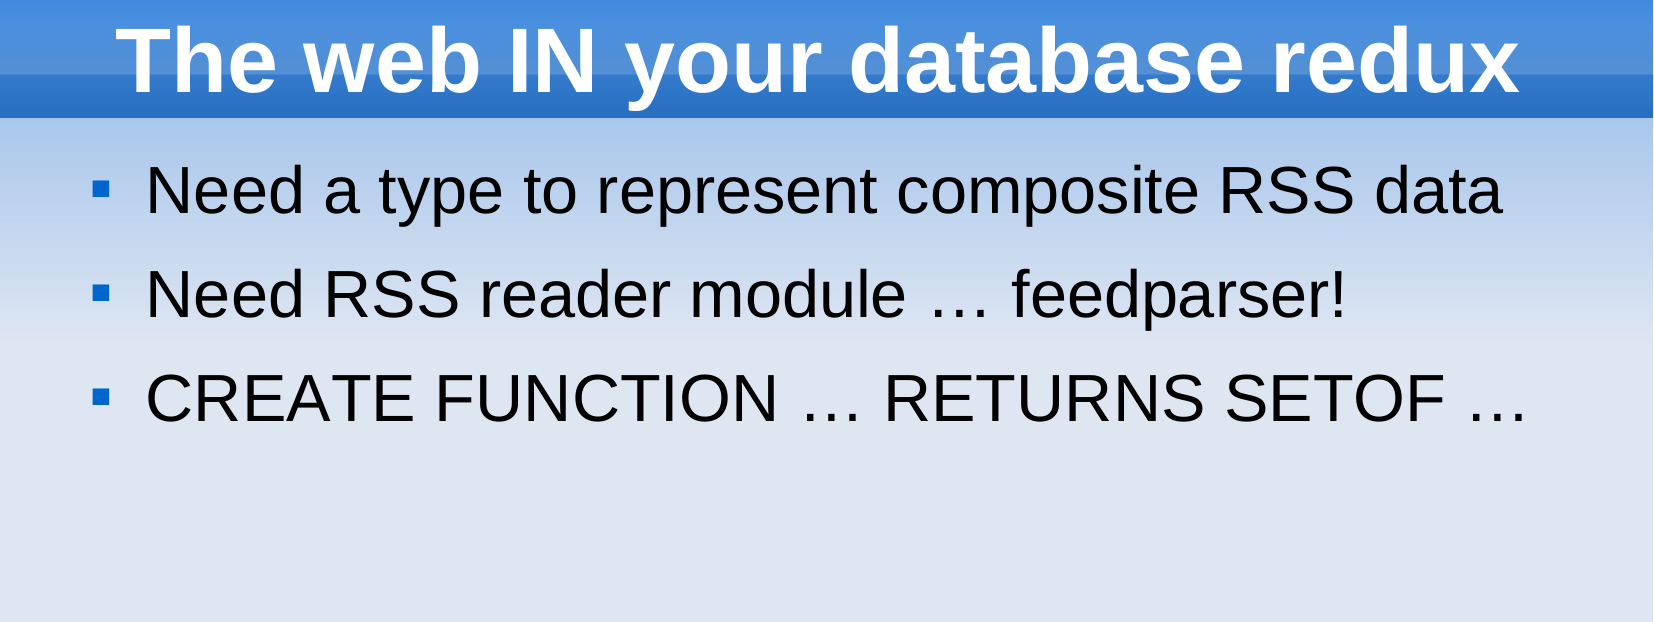

# The web IN your database redux
Need a type to represent composite RSS data
Need RSS reader module … feedparser!
CREATE FUNCTION … RETURNS SETOF …